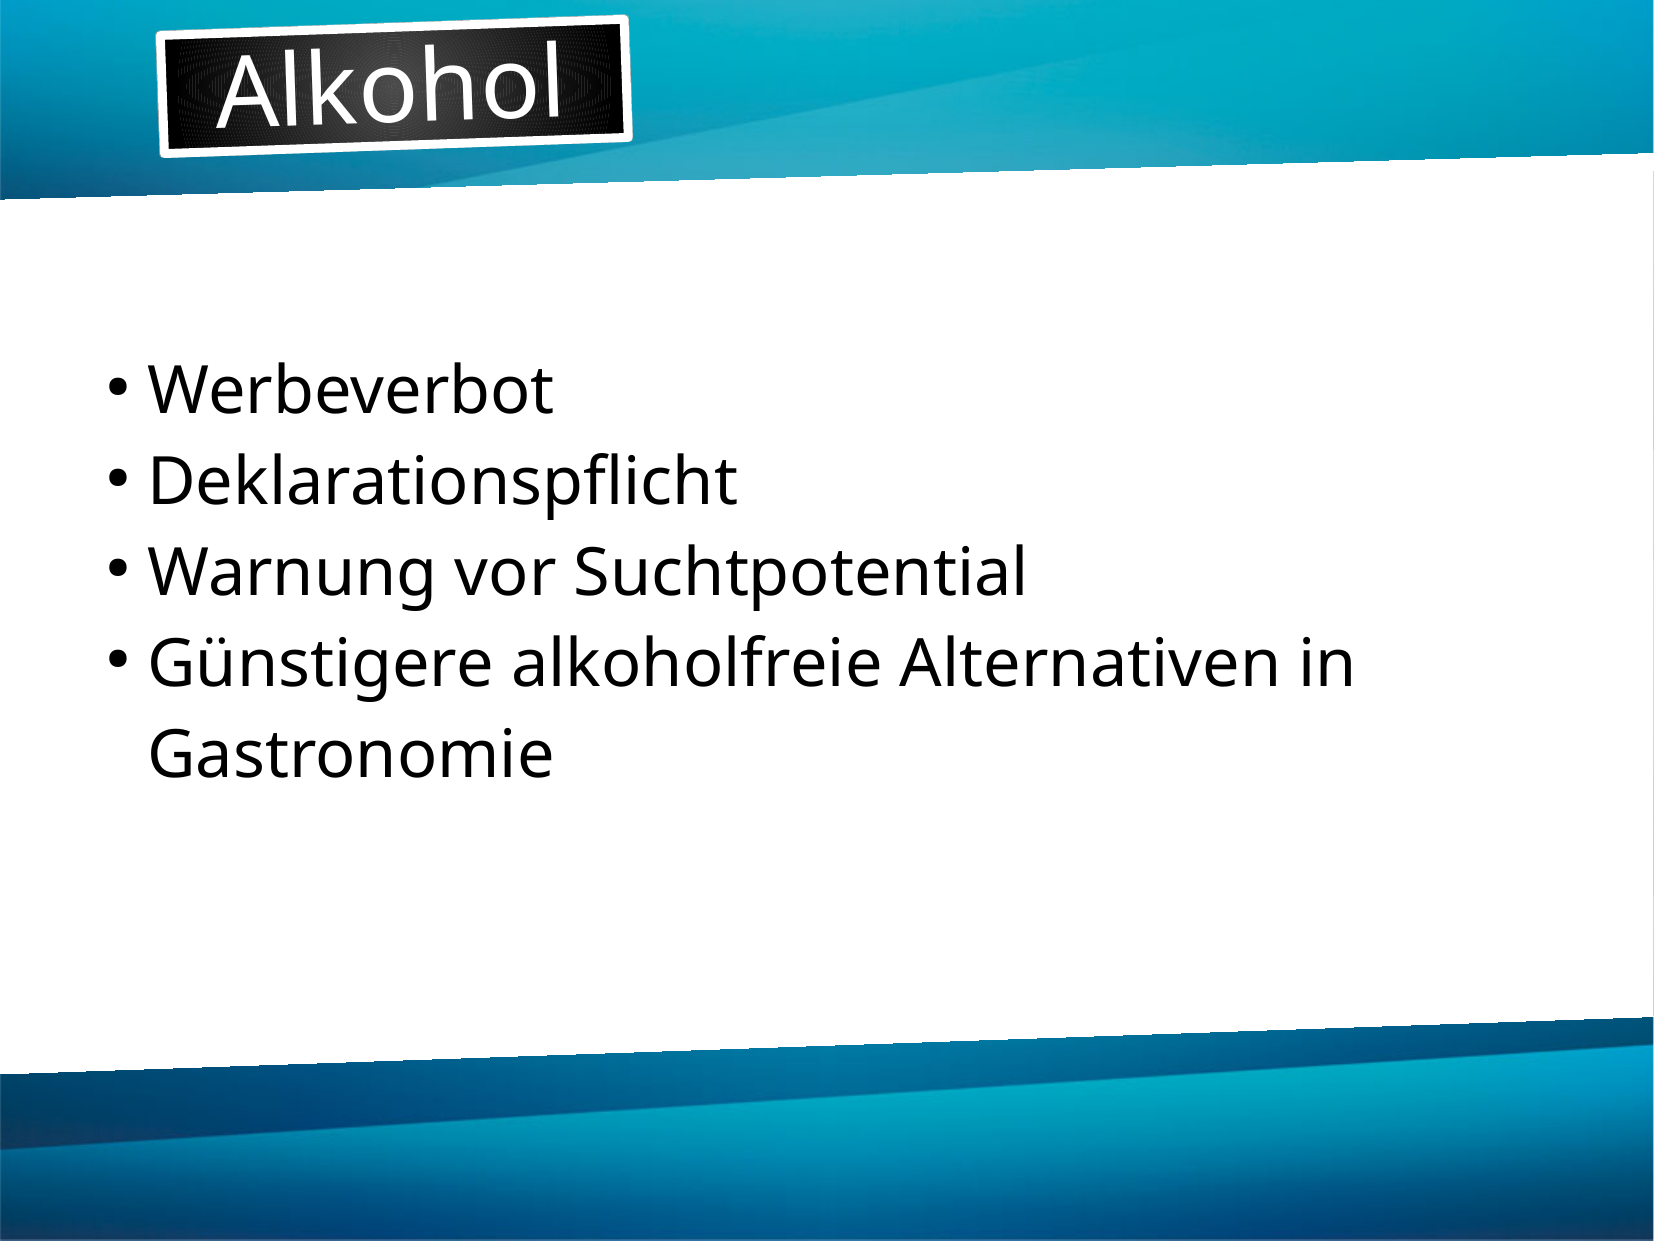

# Alkohol
 Werbeverbot
 Deklarationspflicht
 Warnung vor Suchtpotential
 Günstigere alkoholfreie Alternativen in
 Gastronomie